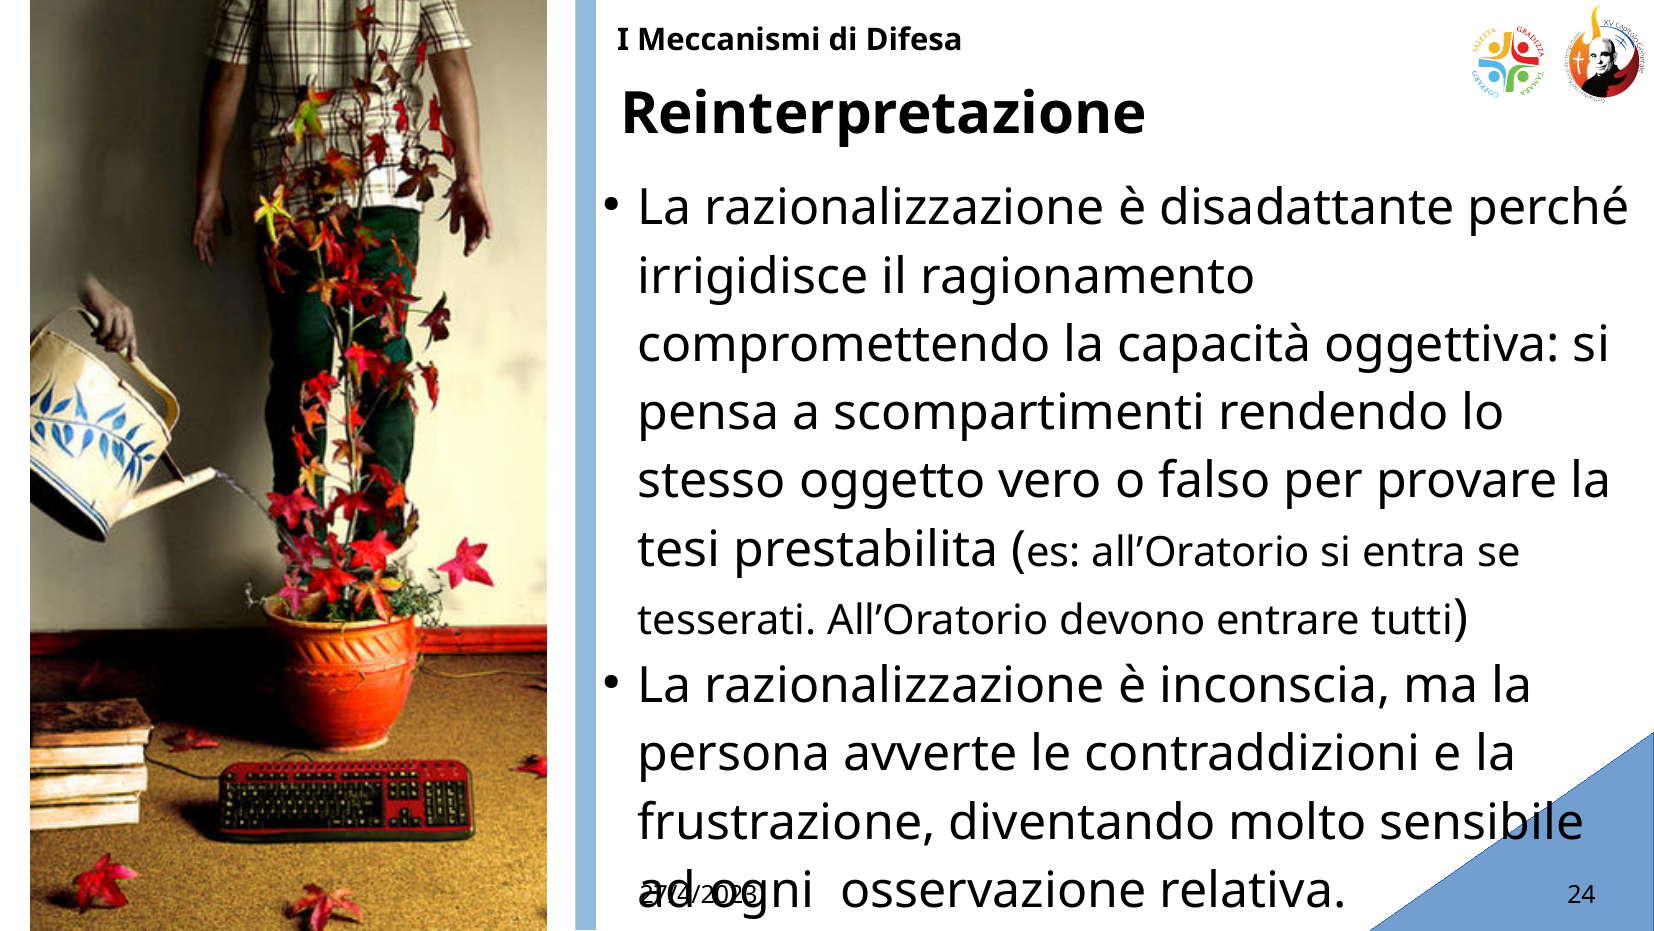

I Meccanismi di Difesa
Reinterpretazione
# La razionalizzazione è disadattante perché irrigidisce il ragionamento compromettendo la capacità oggettiva: si pensa a scompartimenti rendendo lo stesso oggetto vero o falso per provare la tesi prestabilita (es: all’Oratorio si entra se tesserati. All’Oratorio devono entrare tutti)
La razionalizzazione è inconscia, ma la persona avverte le contraddizioni e la frustrazione, diventando molto sensibile ad ogni osservazione relativa.